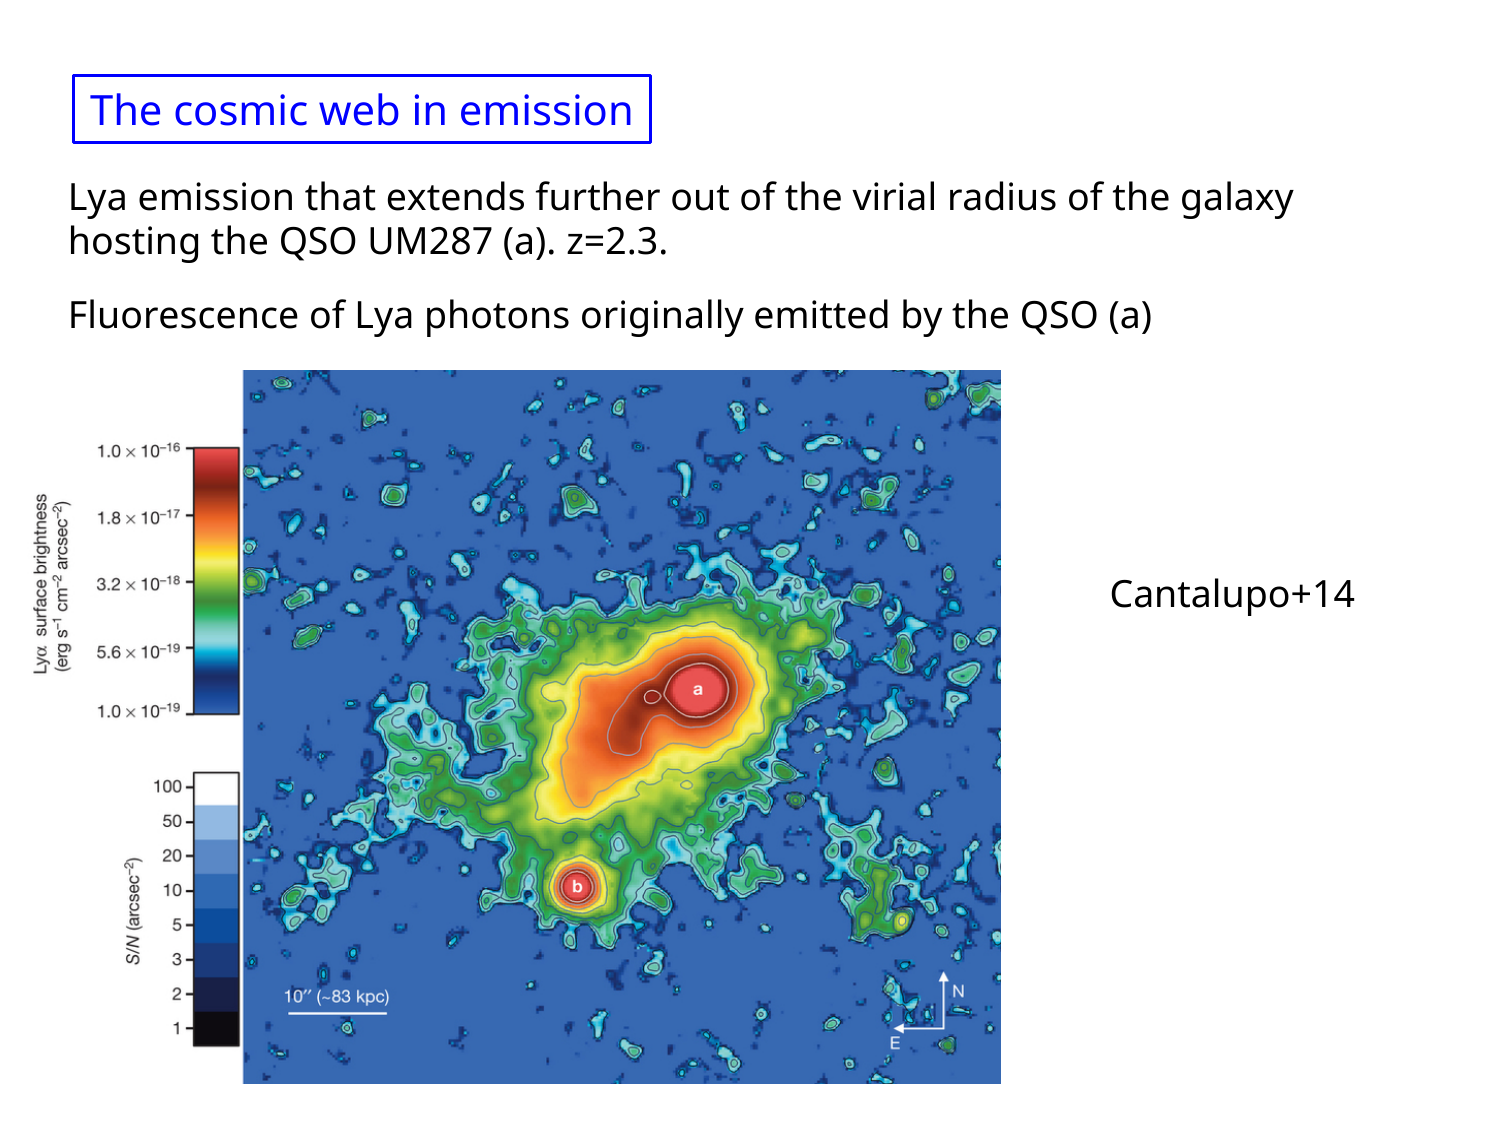

The cosmic web in emission
Lya emission that extends further out of the virial radius of the galaxy hosting the QSO UM287 (a). z=2.3.
Fluorescence of Lya photons originally emitted by the QSO (a)
Cantalupo+14